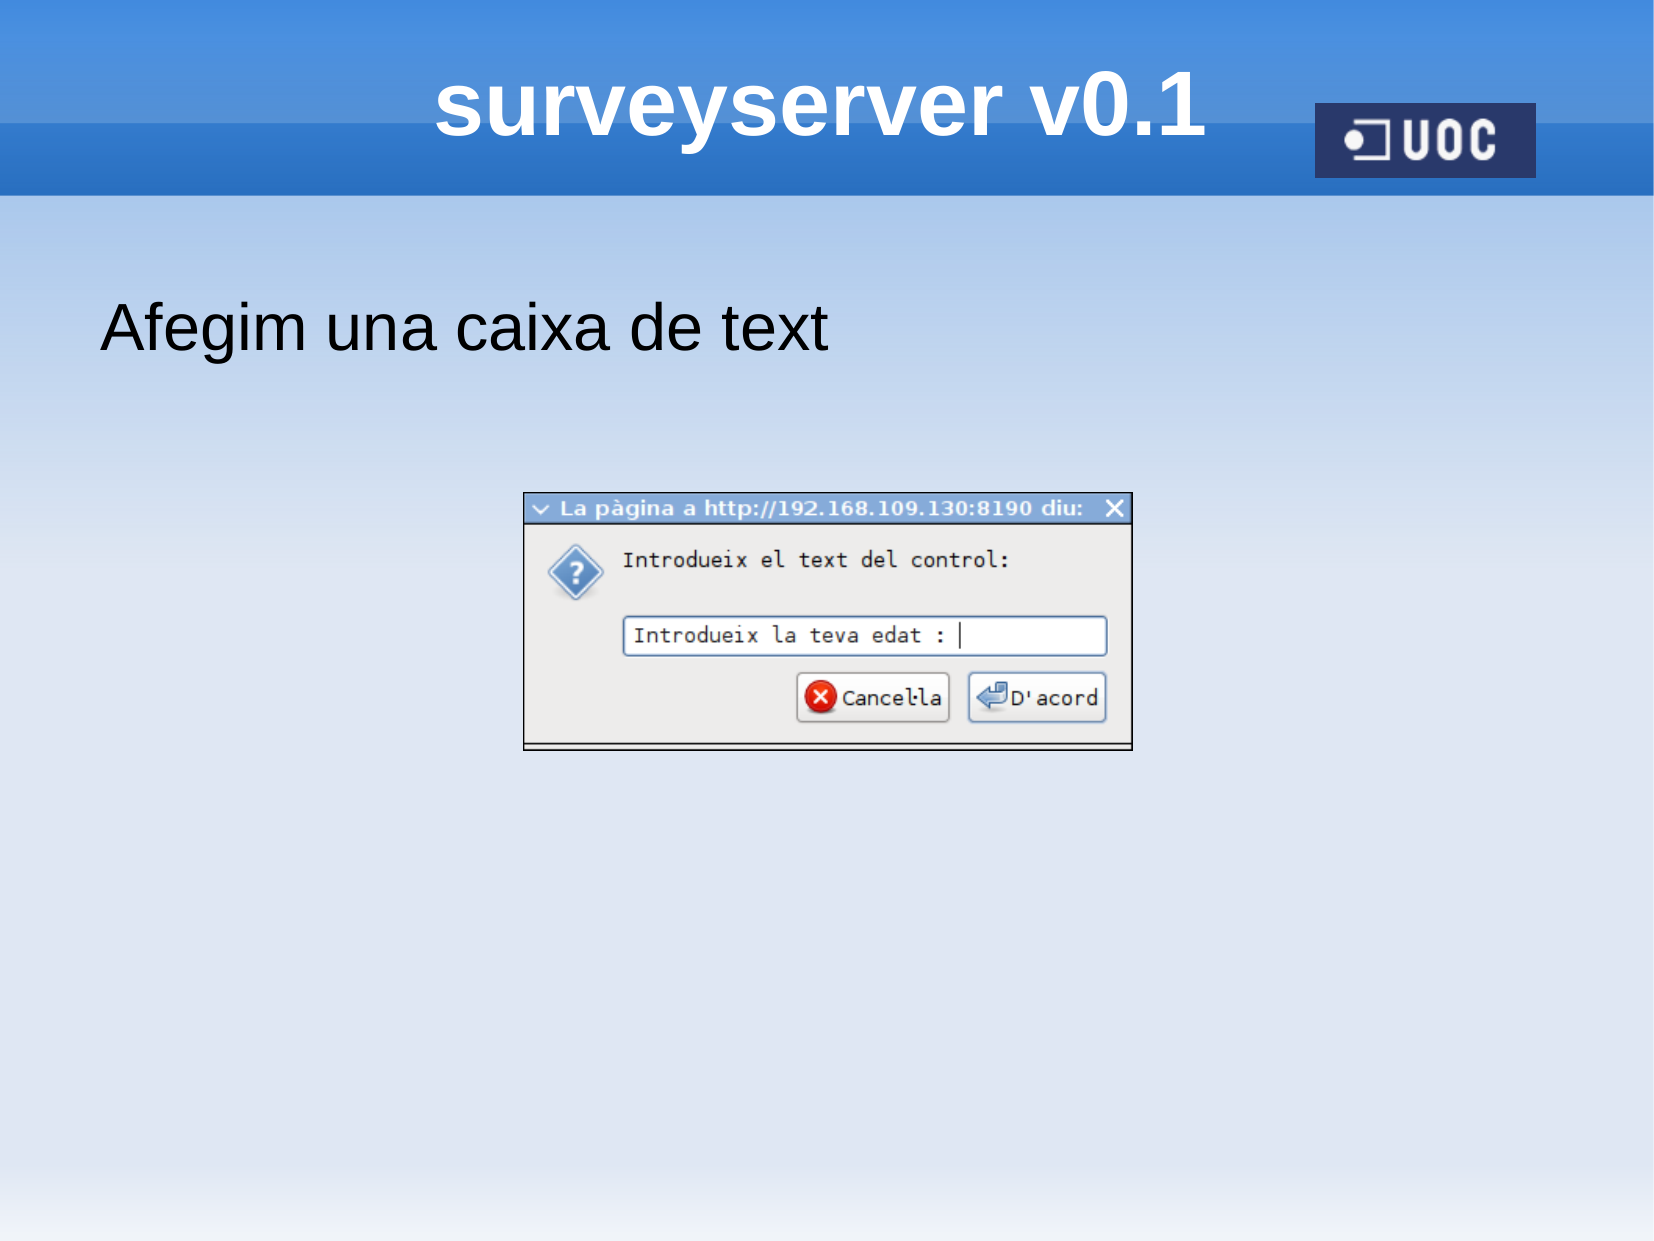

# surveyserver v0.1
Afegim una caixa de text